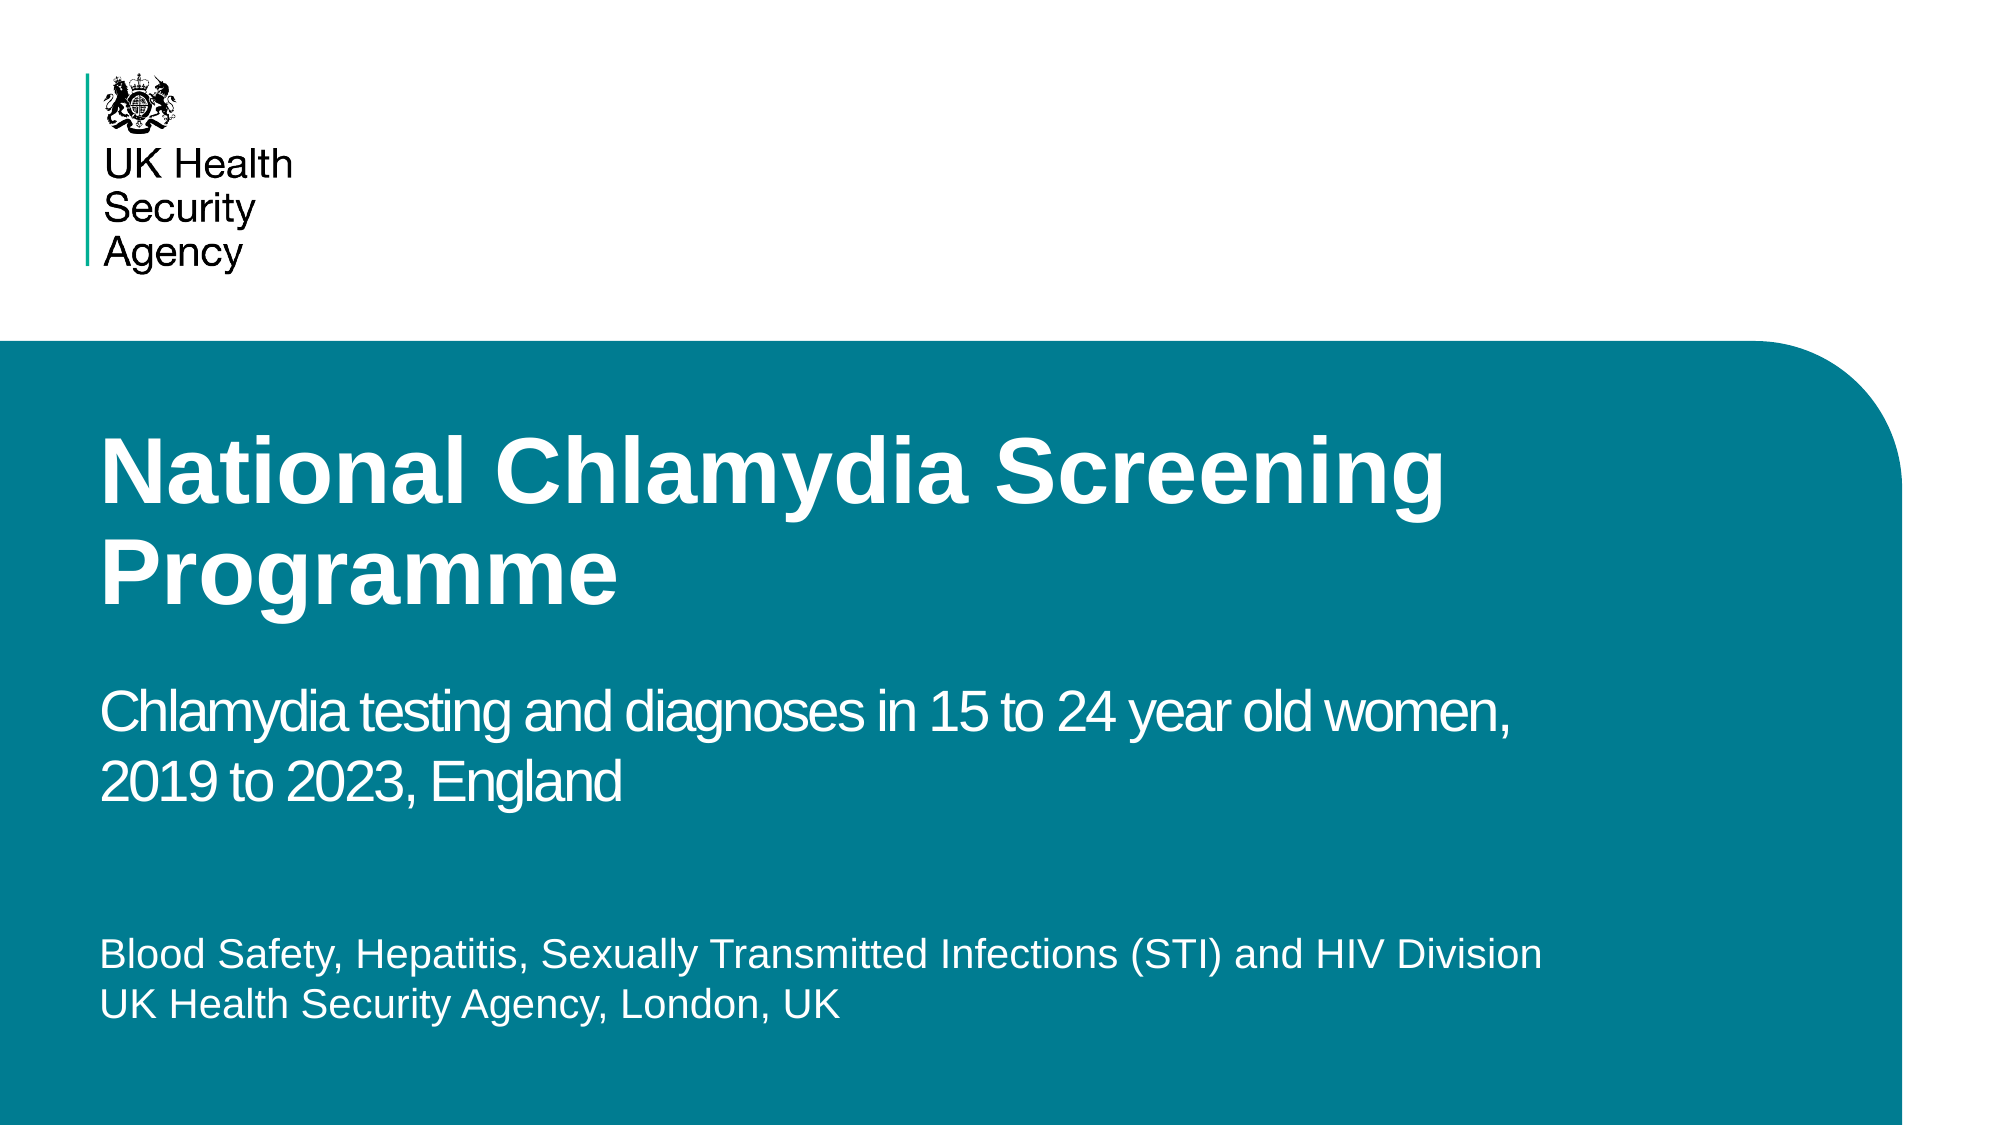

# National Chlamydia Screening Programme
Chlamydia testing and diagnoses in 15 to 24 year old women,
2019 to 2023, England
Blood Safety, Hepatitis, Sexually Transmitted Infections (STI) and HIV Division
UK Health Security Agency, London, UK